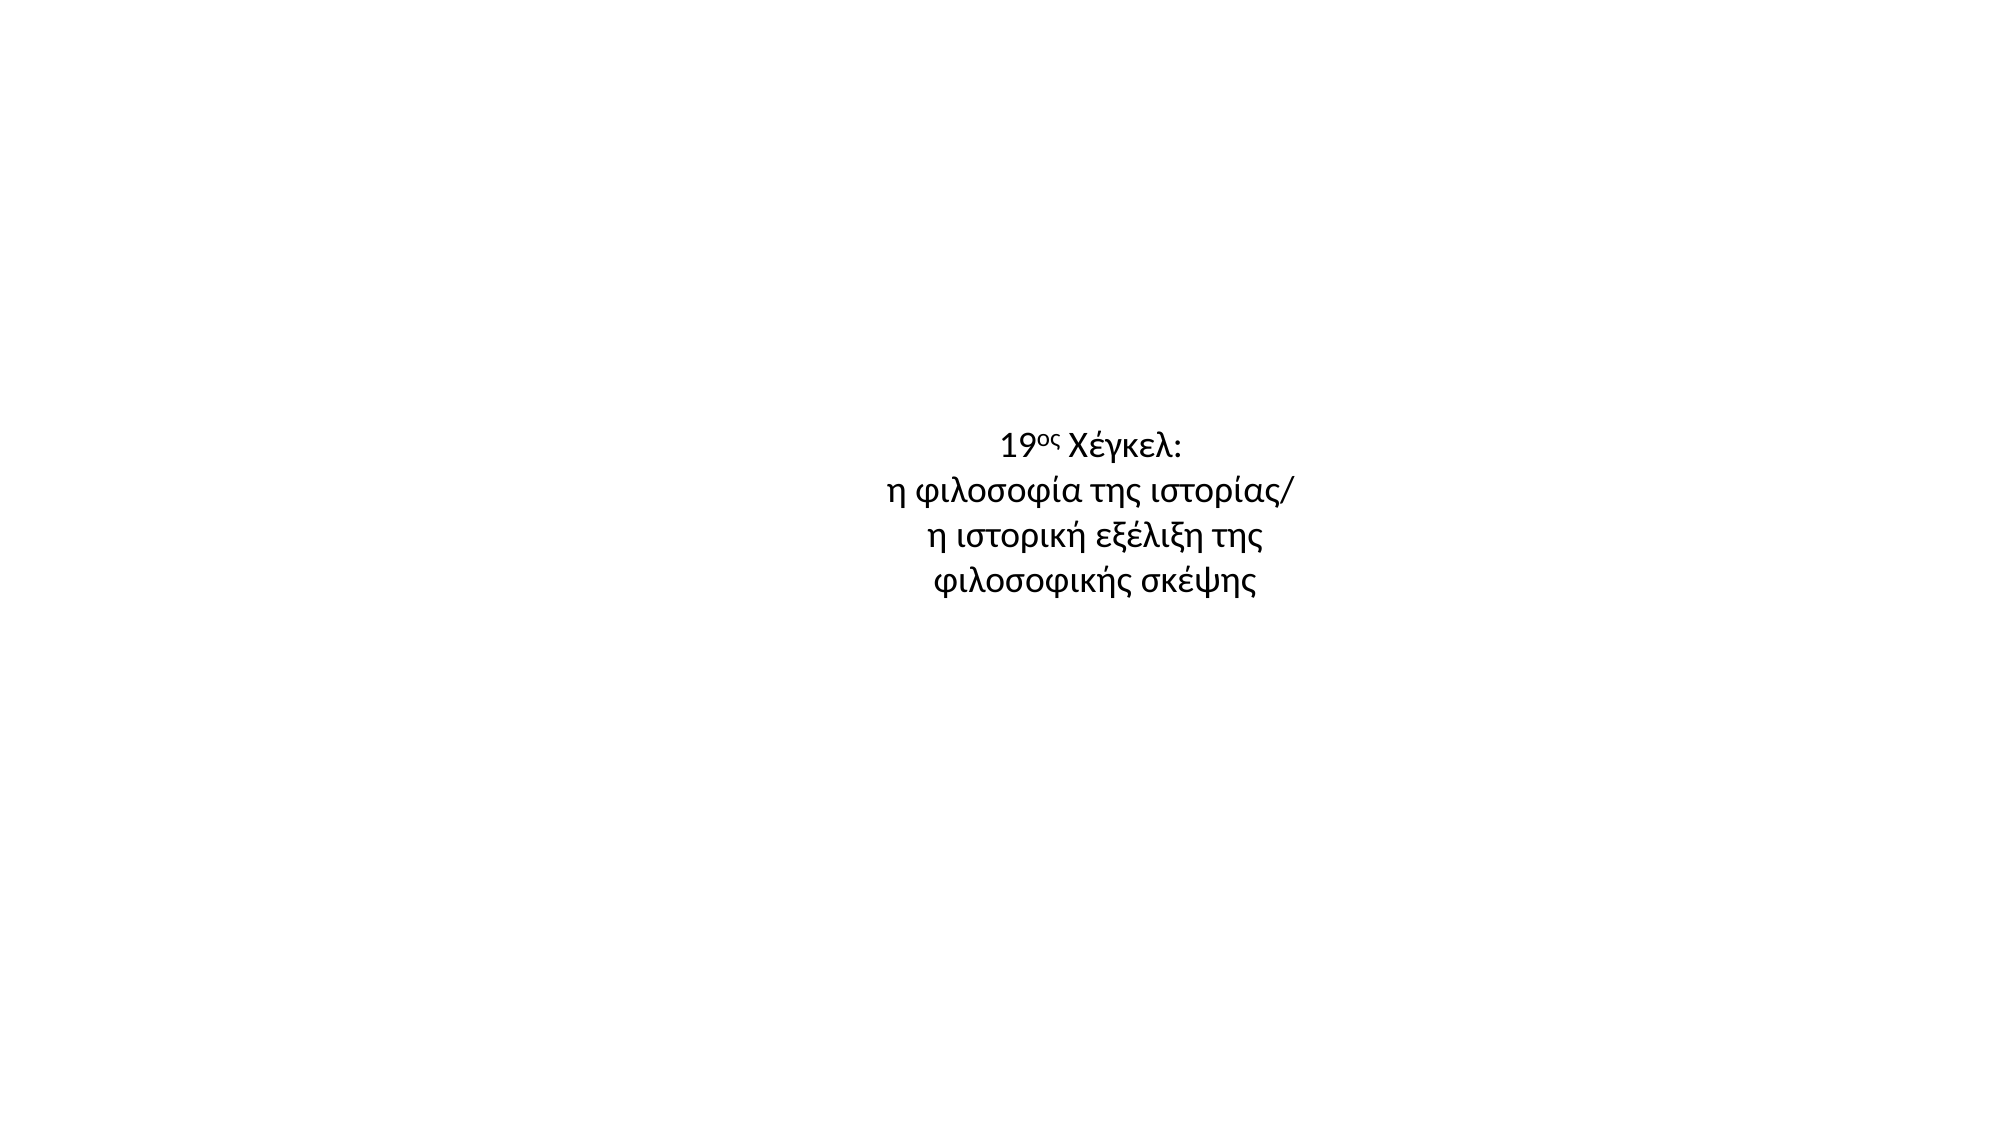

19ος Χέγκελ:
η φιλοσοφία της ιστορίας/
η ιστορική εξέλιξη της φιλοσοφικής σκέψης